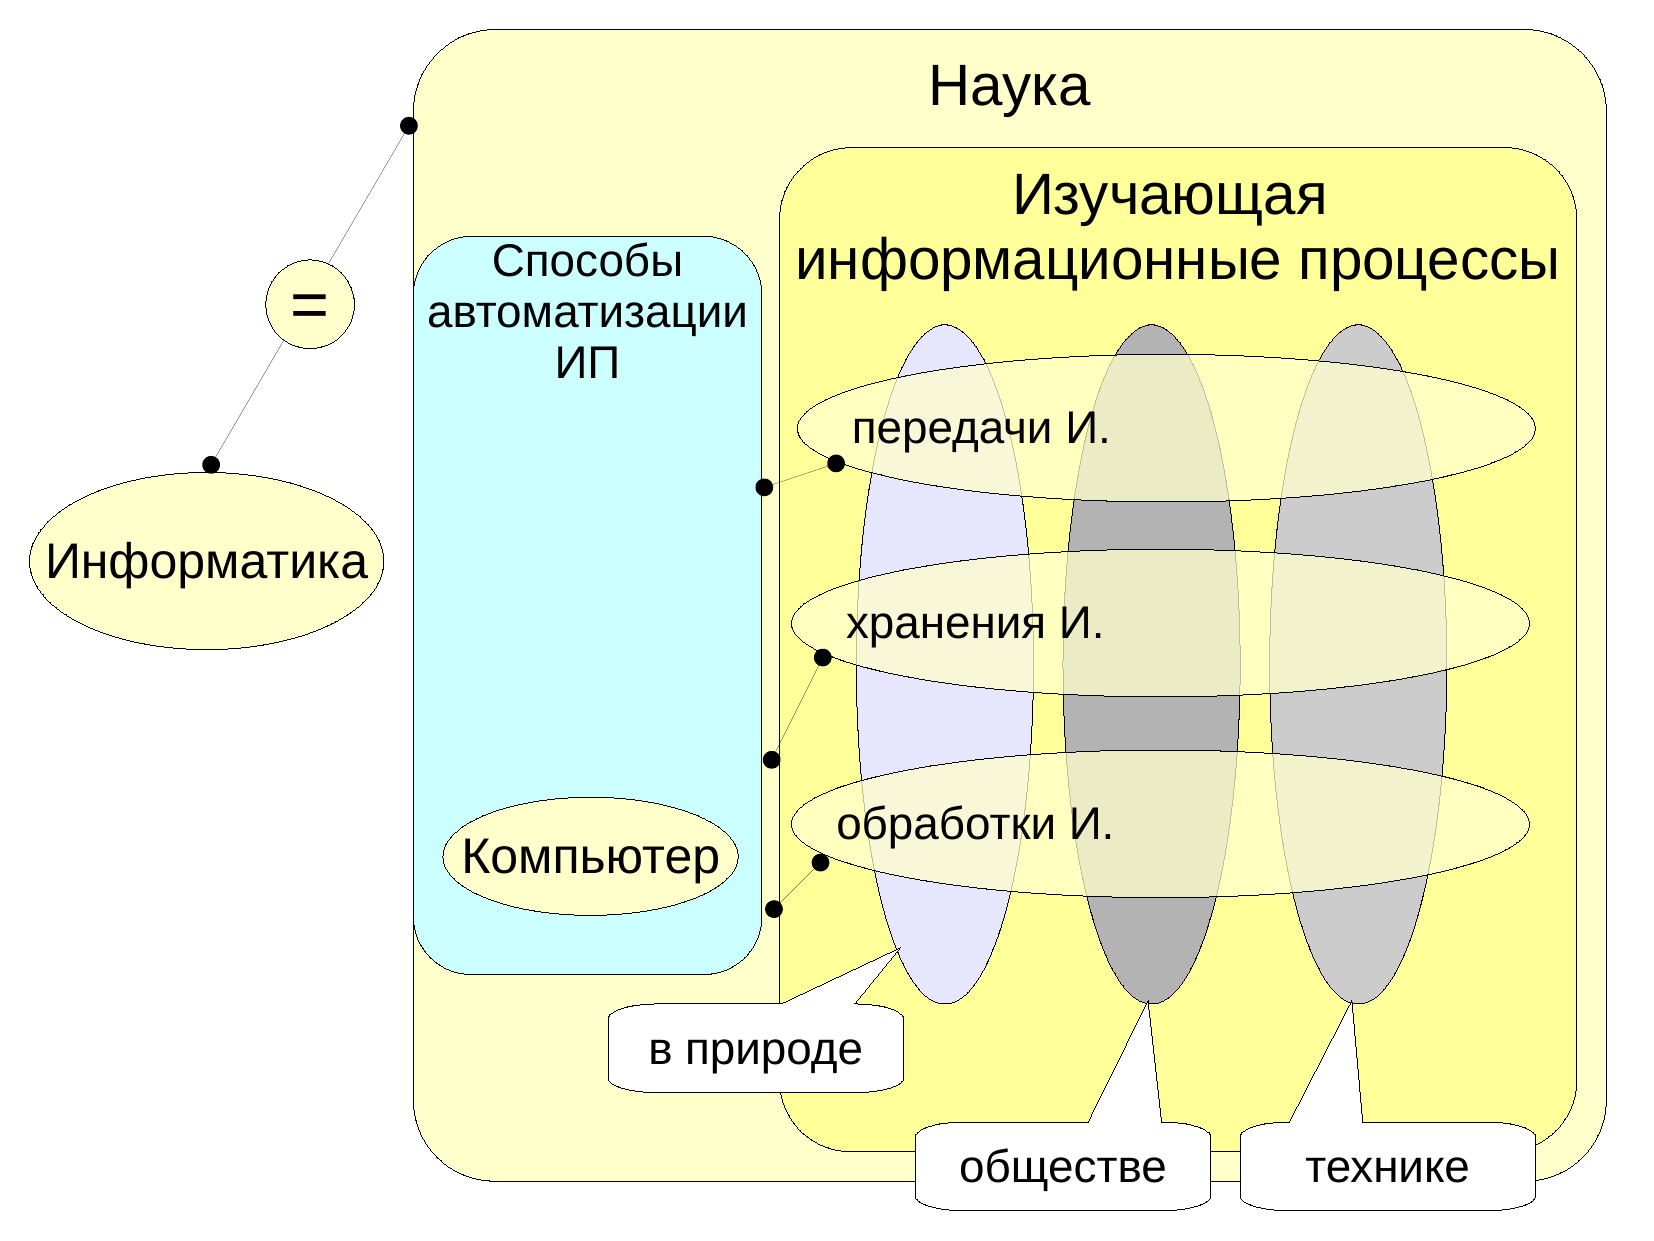

Наука
Изучающая
информационные процессы
Способы
автоматизации
ИП
=
передачи И.
Информатика
хранения И.
обработки И.
Компьютер
в природе
обществе
технике